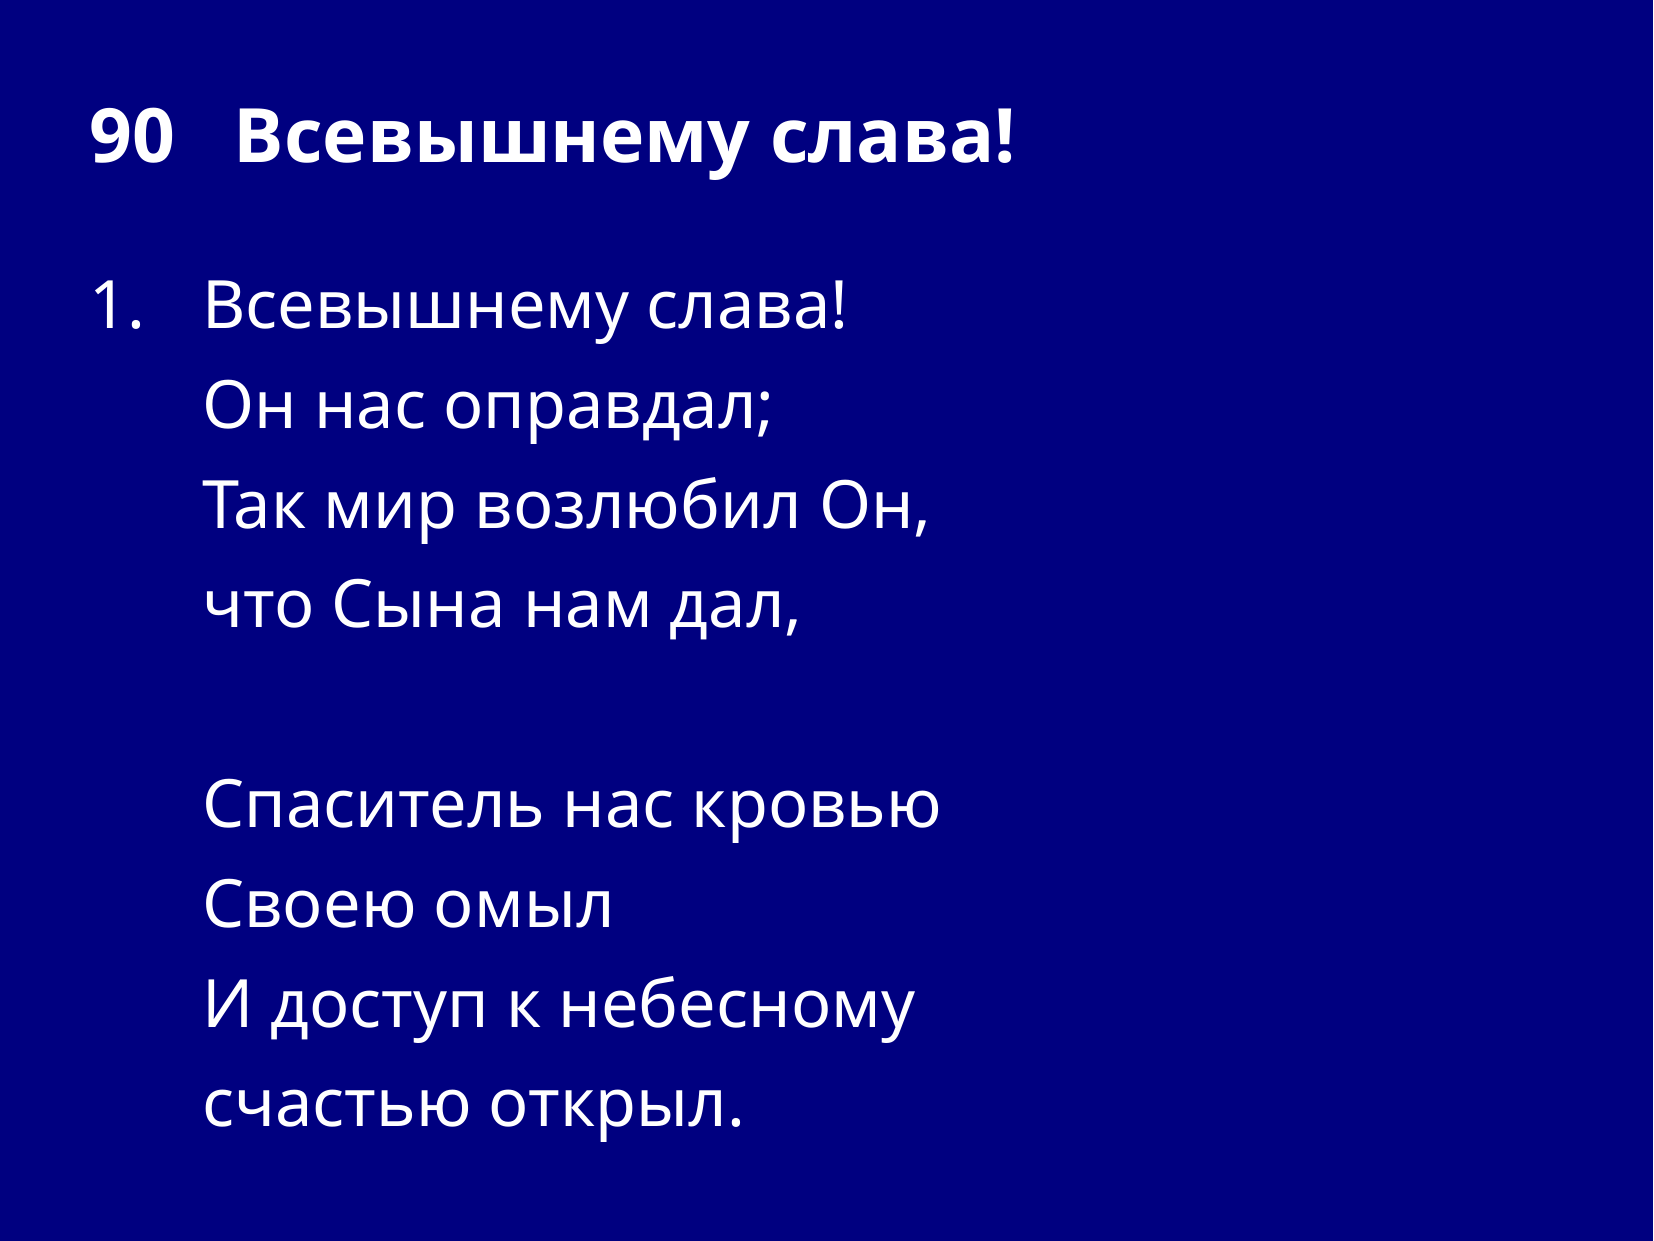

90 Всевышнему слава!
1.	Всевышнему слава!
	Он нас оправдал;
	Так мир возлюбил Он,
	что Сына нам дал,
	Спаситель нас кровью
	Своею омыл
	И доступ к небесному
	счастью открыл.